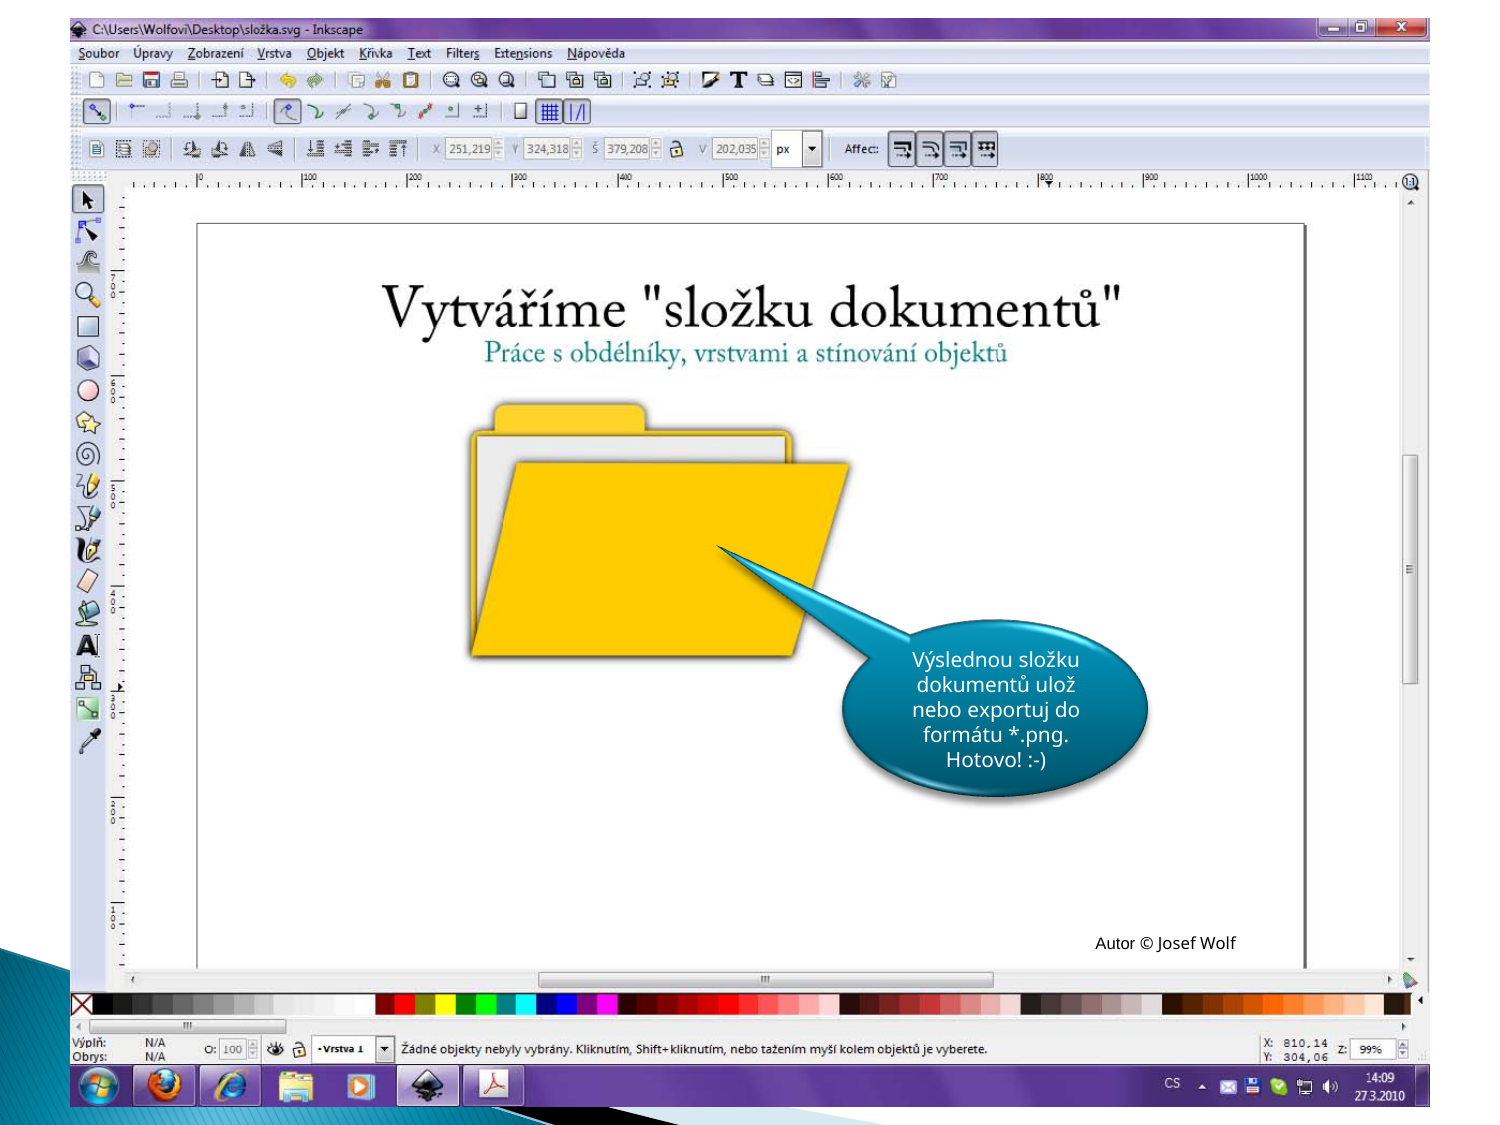

#
Výslednou složku dokumentů ulož nebo exportuj do formátu *.png.
Hotovo! :-)
Autor © Josef Wolf